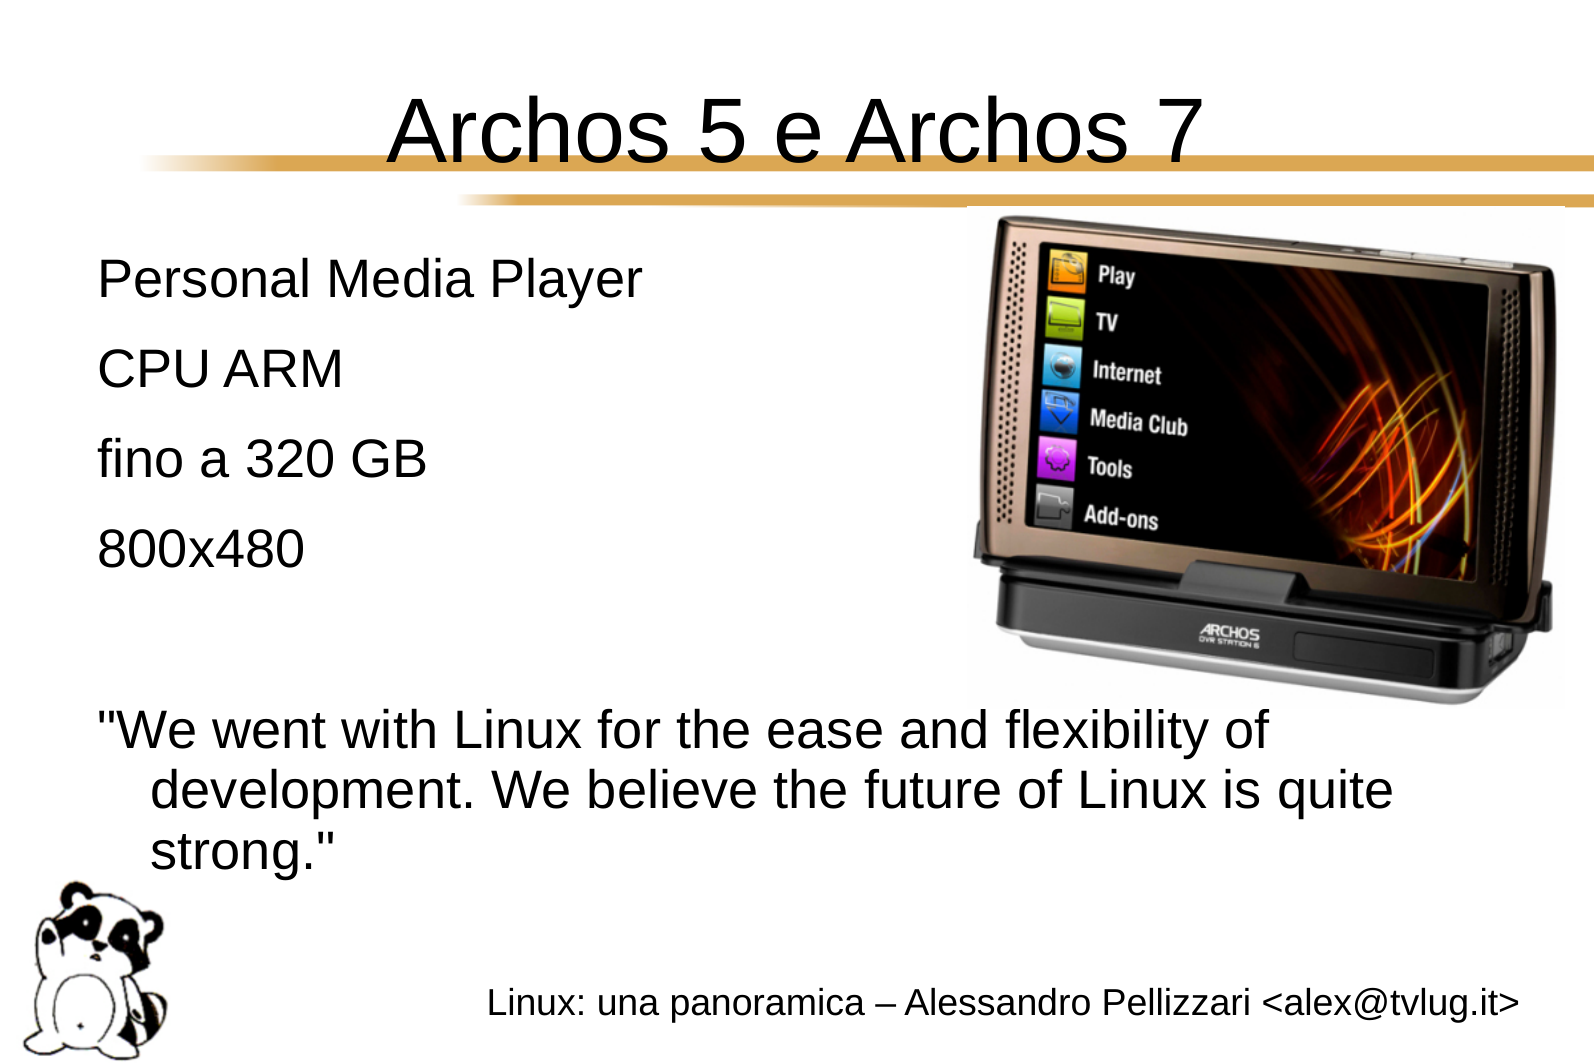

# Archos 5 e Archos 7
Personal Media Player
CPU ARM
fino a 320 GB
800x480
"We went with Linux for the ease and flexibility of development. We believe the future of Linux is quite strong."
Linux: una panoramica – Alessandro Pellizzari <alex@tvlug.it>